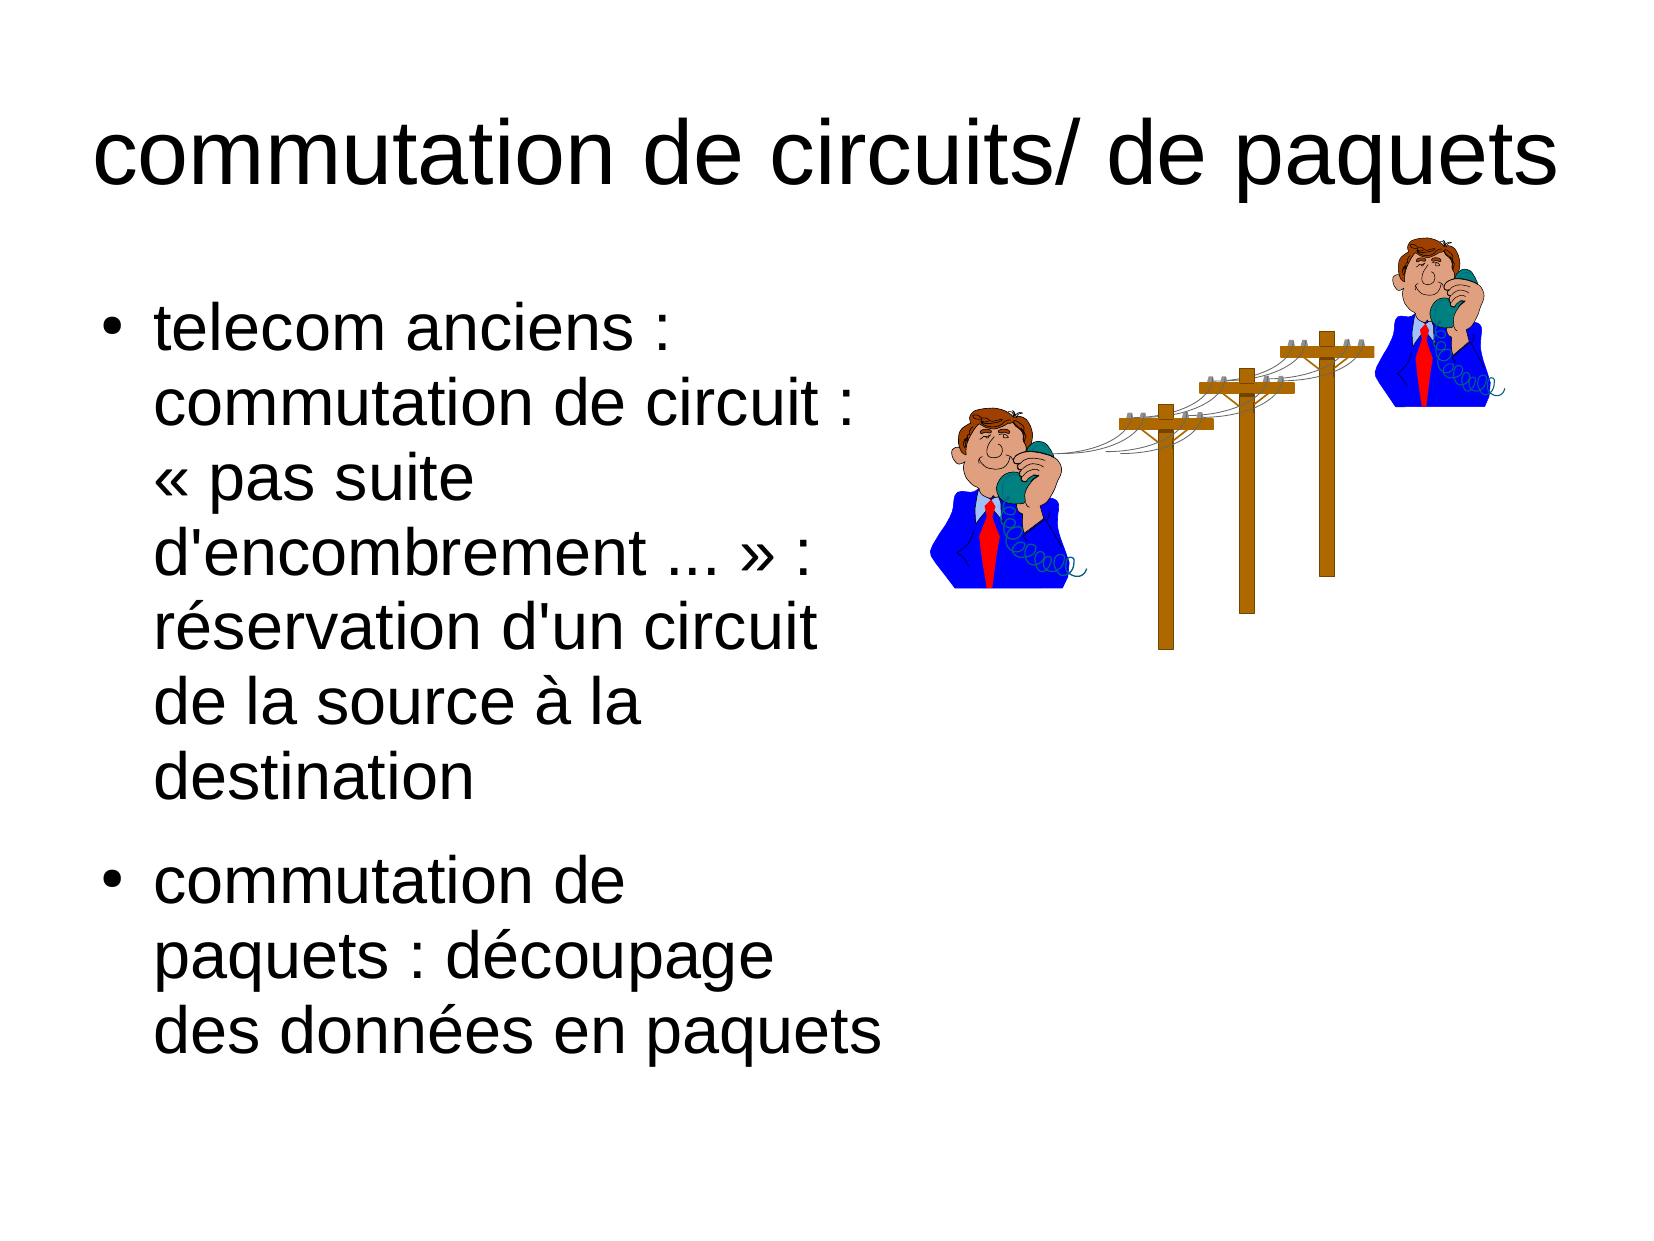

# commutation de circuits/ de paquets
telecom anciens : commutation de circuit : « pas suite d'encombrement ... » : réservation d'un circuit de la source à la destination
commutation de paquets : découpage des données en paquets